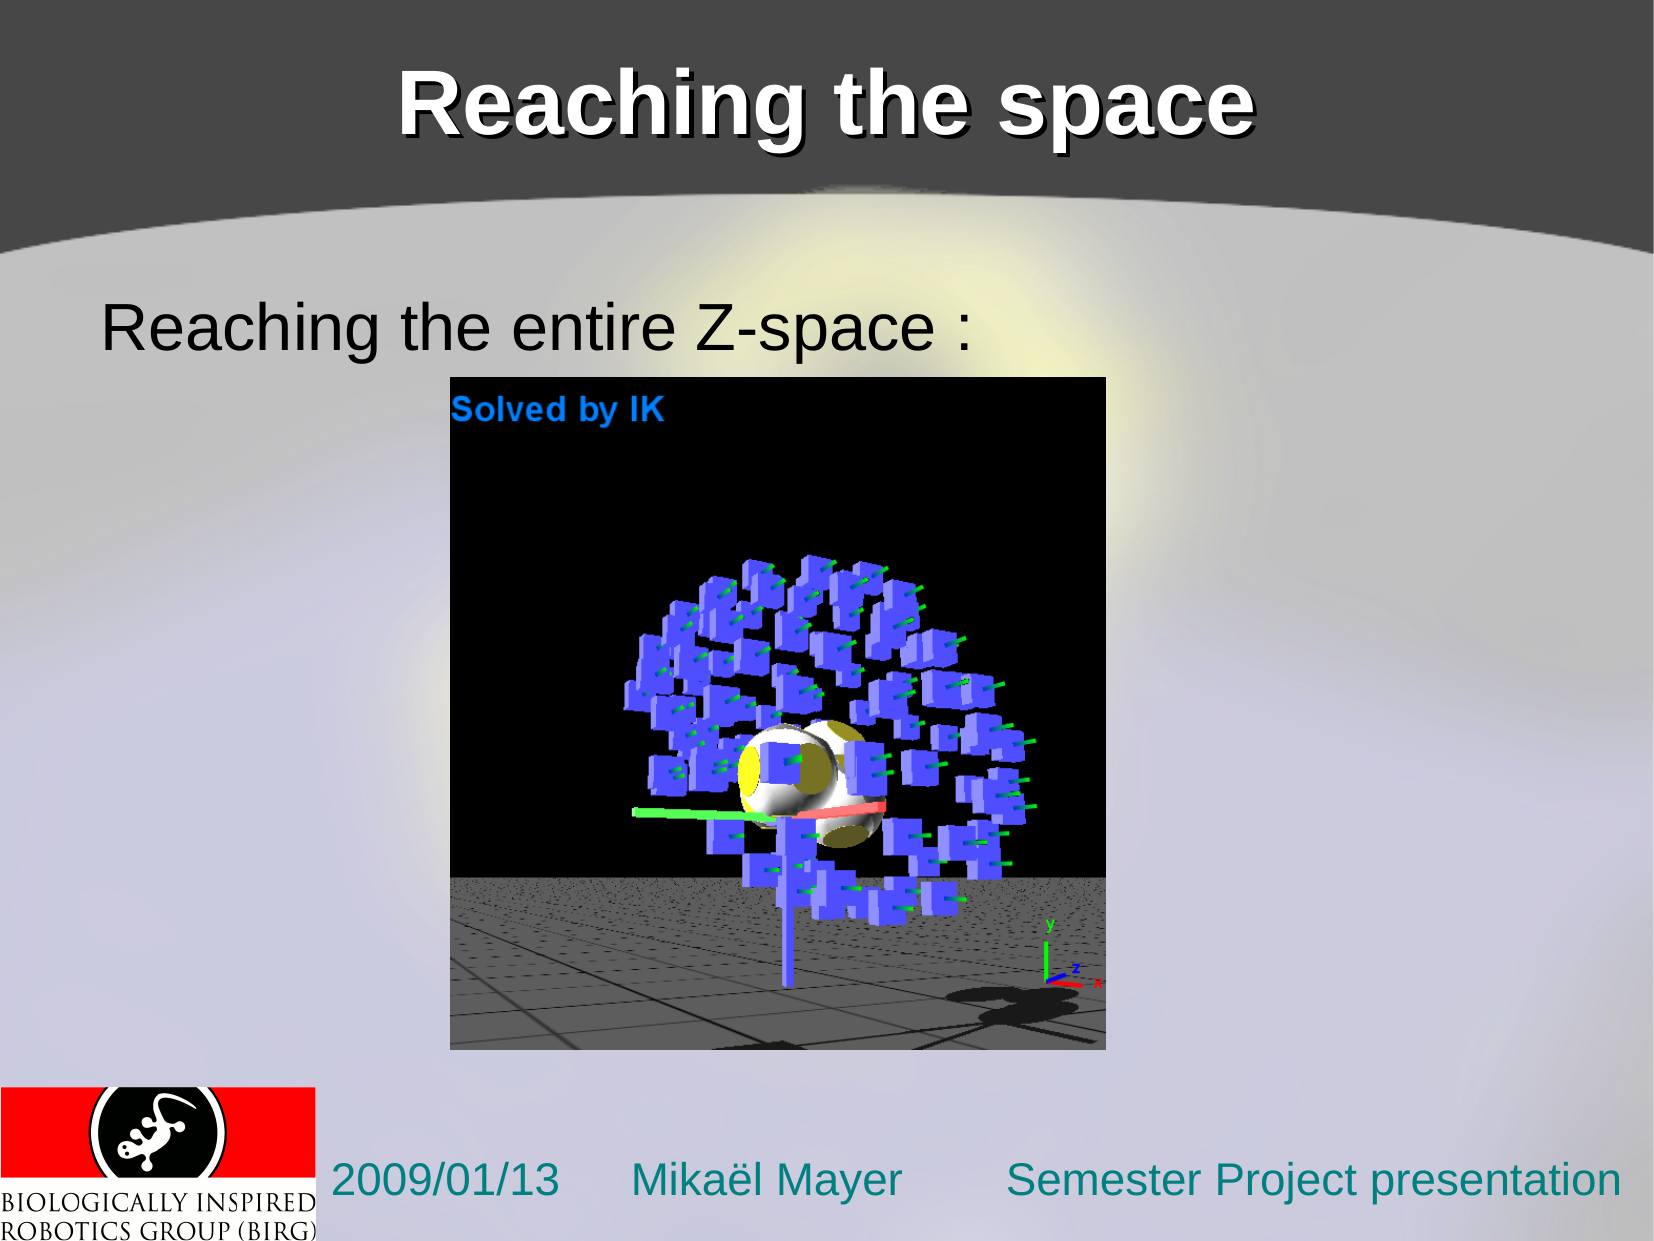

Reaching the space
# Reaching the entire Z-space :
2009/01/13	Mikaël Mayer		Semester Project presentation